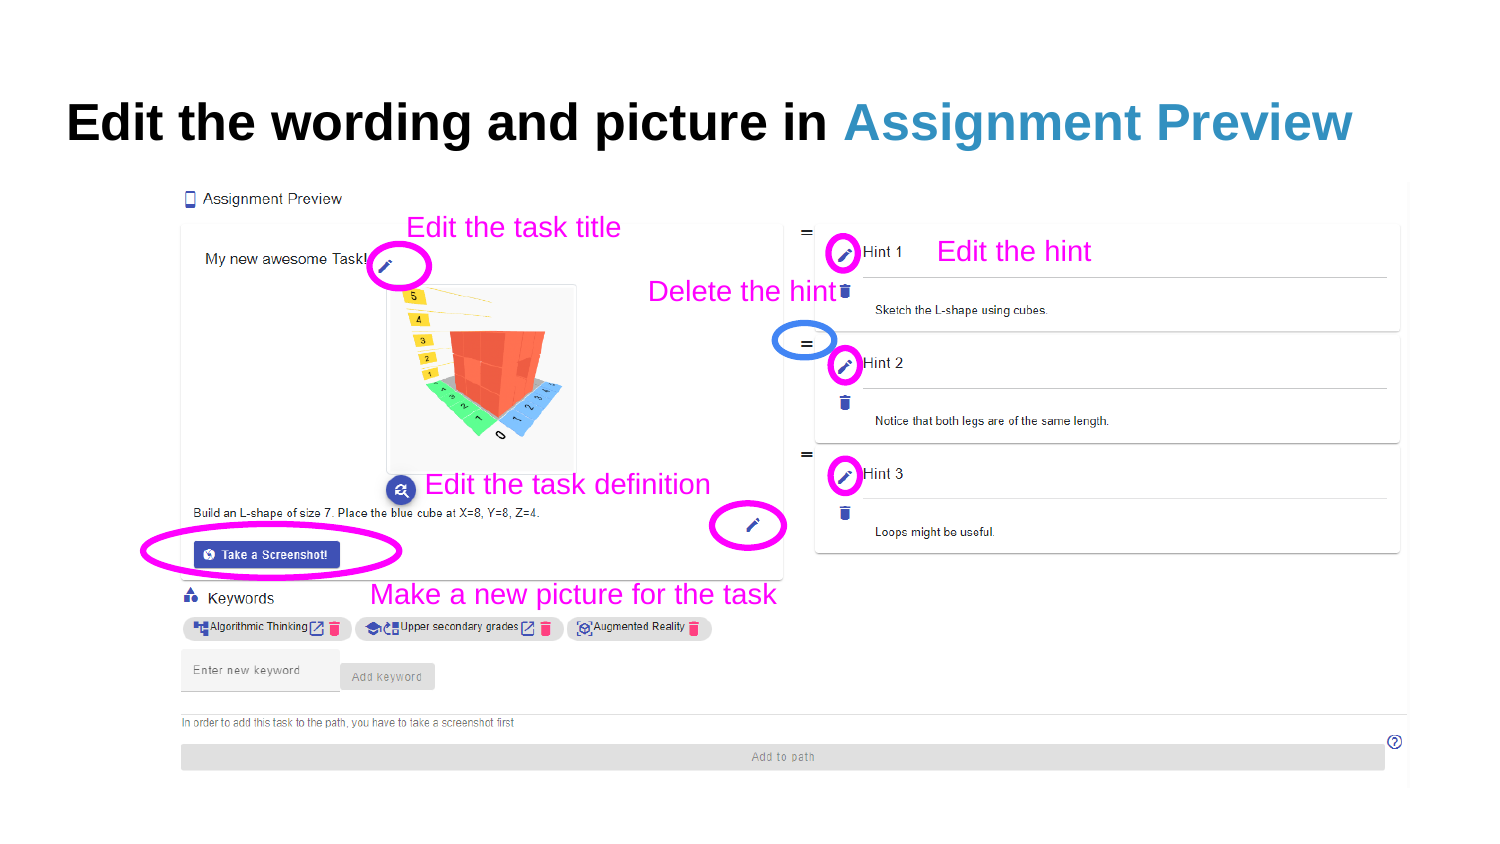

# Edit the wording and picture in Assignment Preview
Edit the task title
Edit the hint
Delete the hint
Edit the task definition
Make a new picture for the task